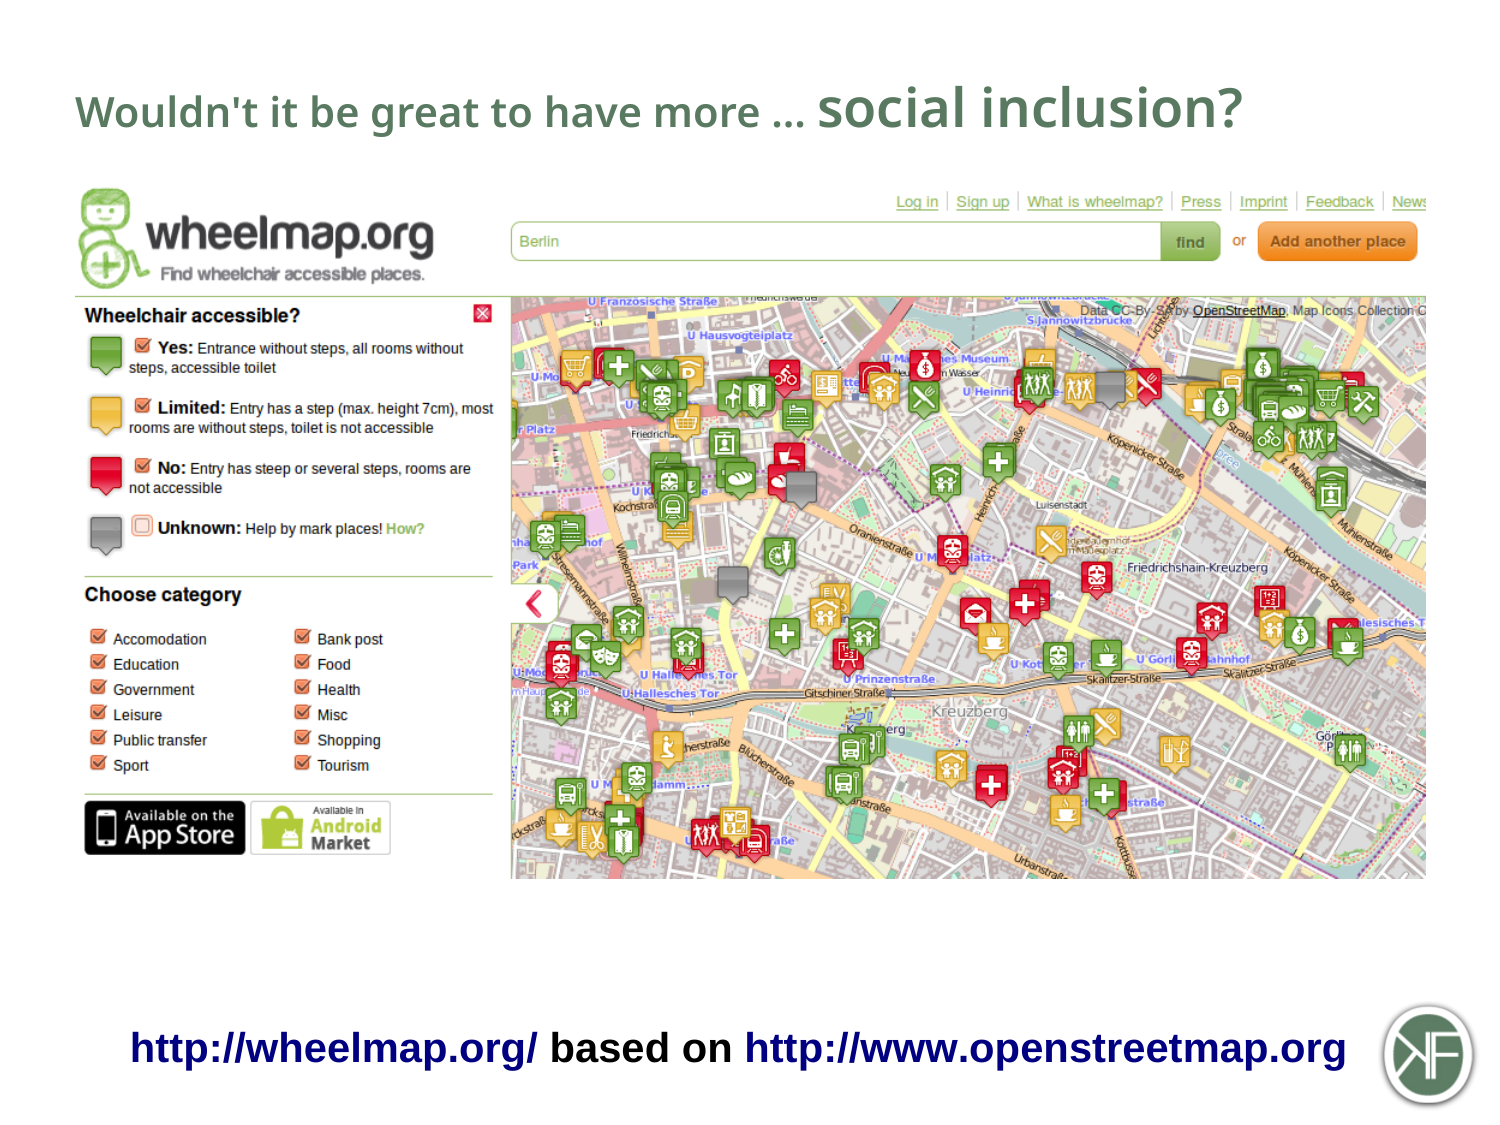

# Wouldn't it be great to have more … social inclusion?
http://wheelmap.org/ based on http://www.openstreetmap.org